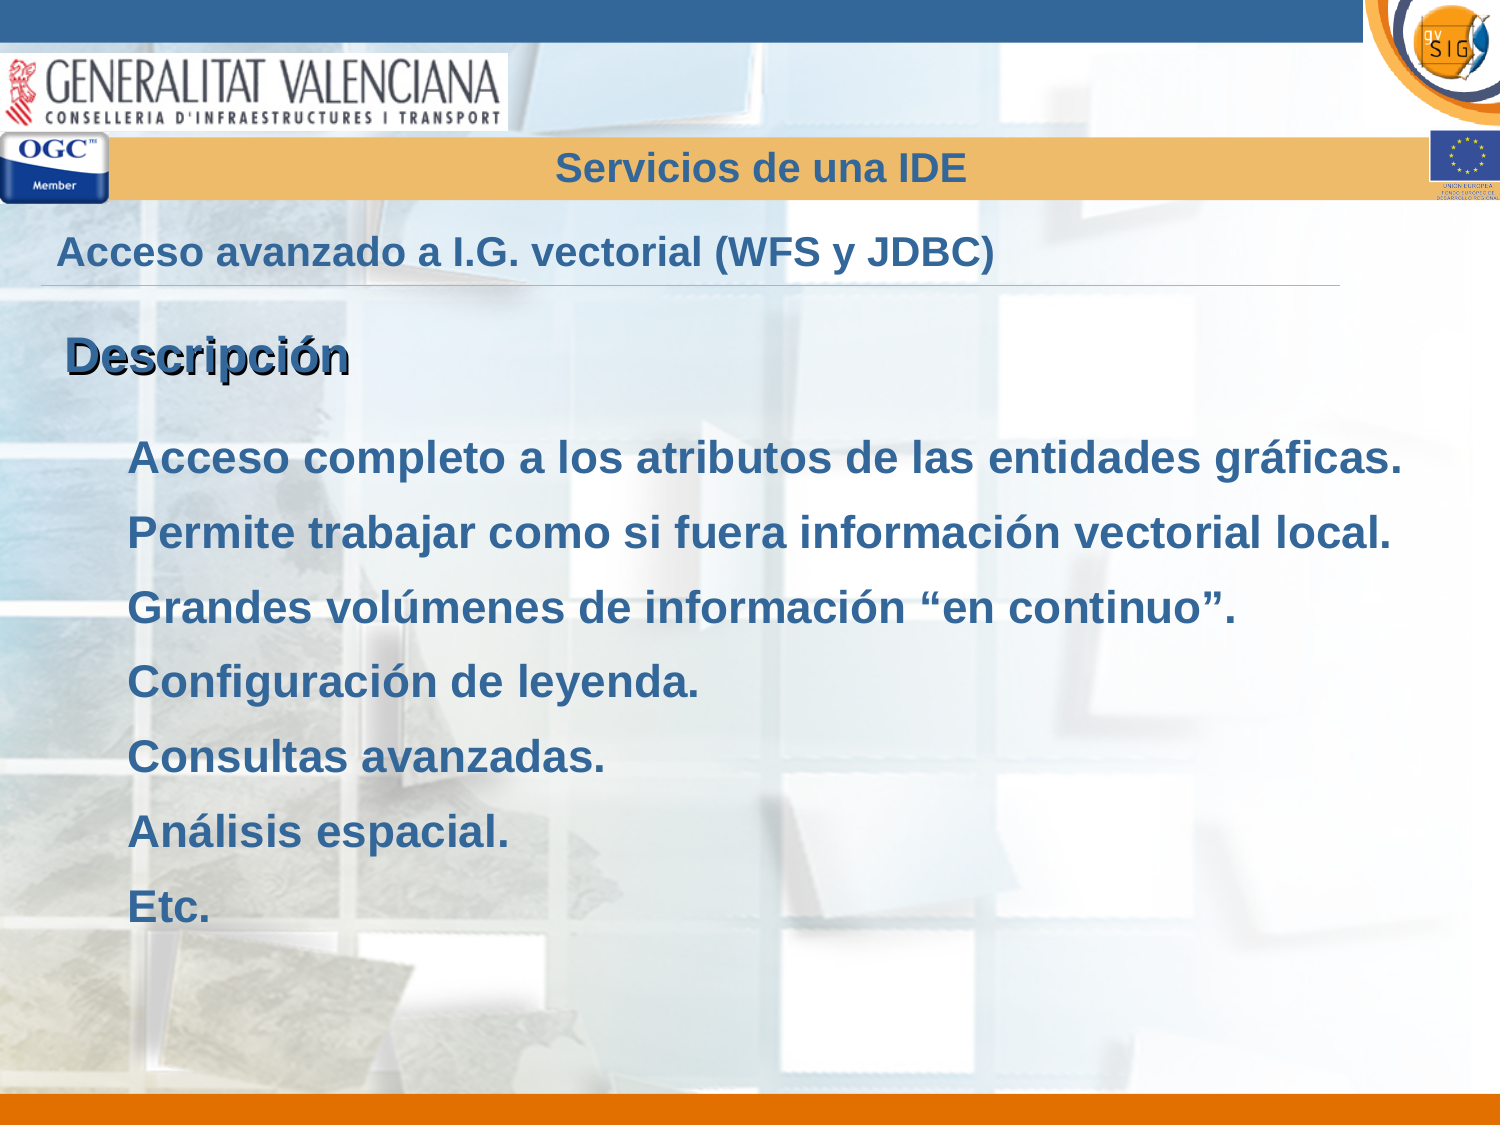

Servicios de una IDE
Acceso avanzado a I.G. vectorial (WFS y JDBC)
Descripción
 Acceso completo a los atributos de las entidades gráficas.
 Permite trabajar como si fuera información vectorial local.
 Grandes volúmenes de información “en continuo”.
 Configuración de leyenda.
 Consultas avanzadas.
 Análisis espacial.
 Etc.